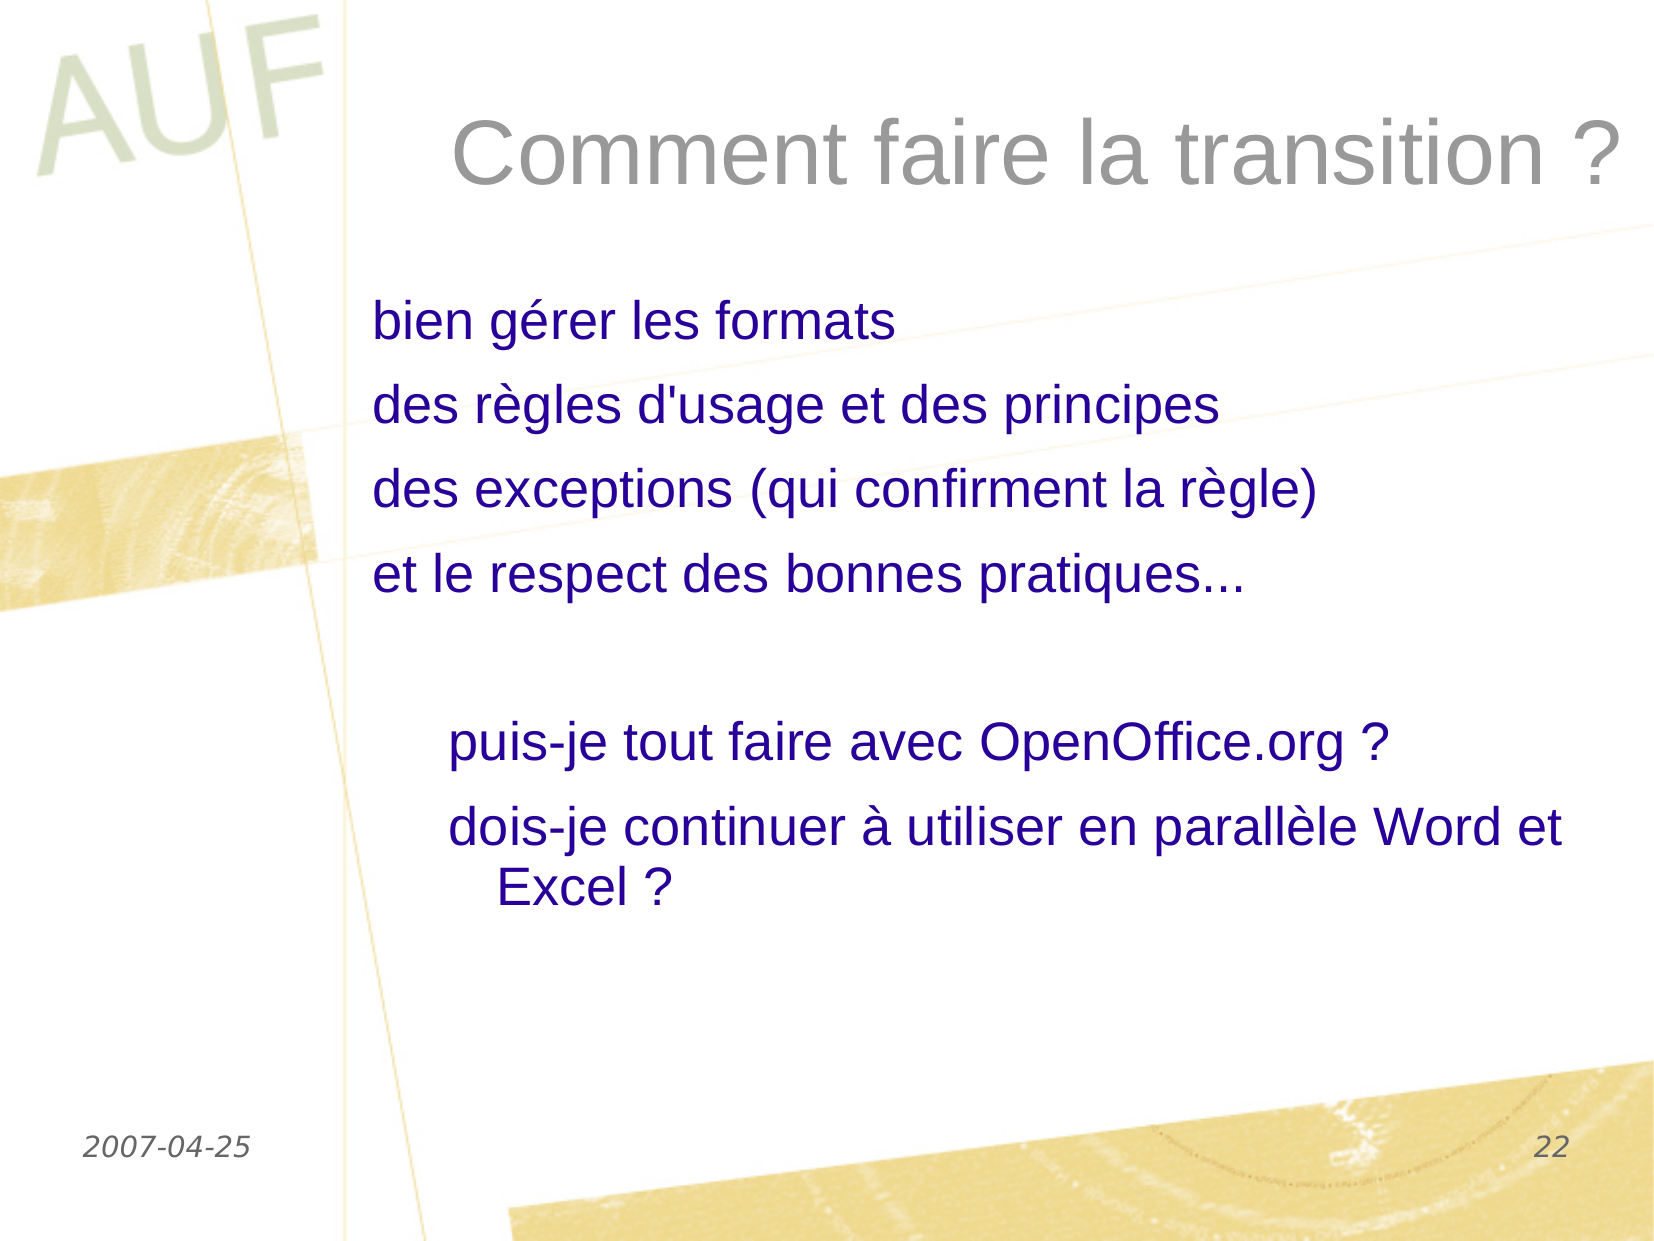

# Comment faire la transition ?
bien gérer les formats
des règles d'usage et des principes
des exceptions (qui confirment la règle)
et le respect des bonnes pratiques...
puis-je tout faire avec OpenOffice.org ?
dois-je continuer à utiliser en parallèle Word et Excel ?
2007-04-25
22